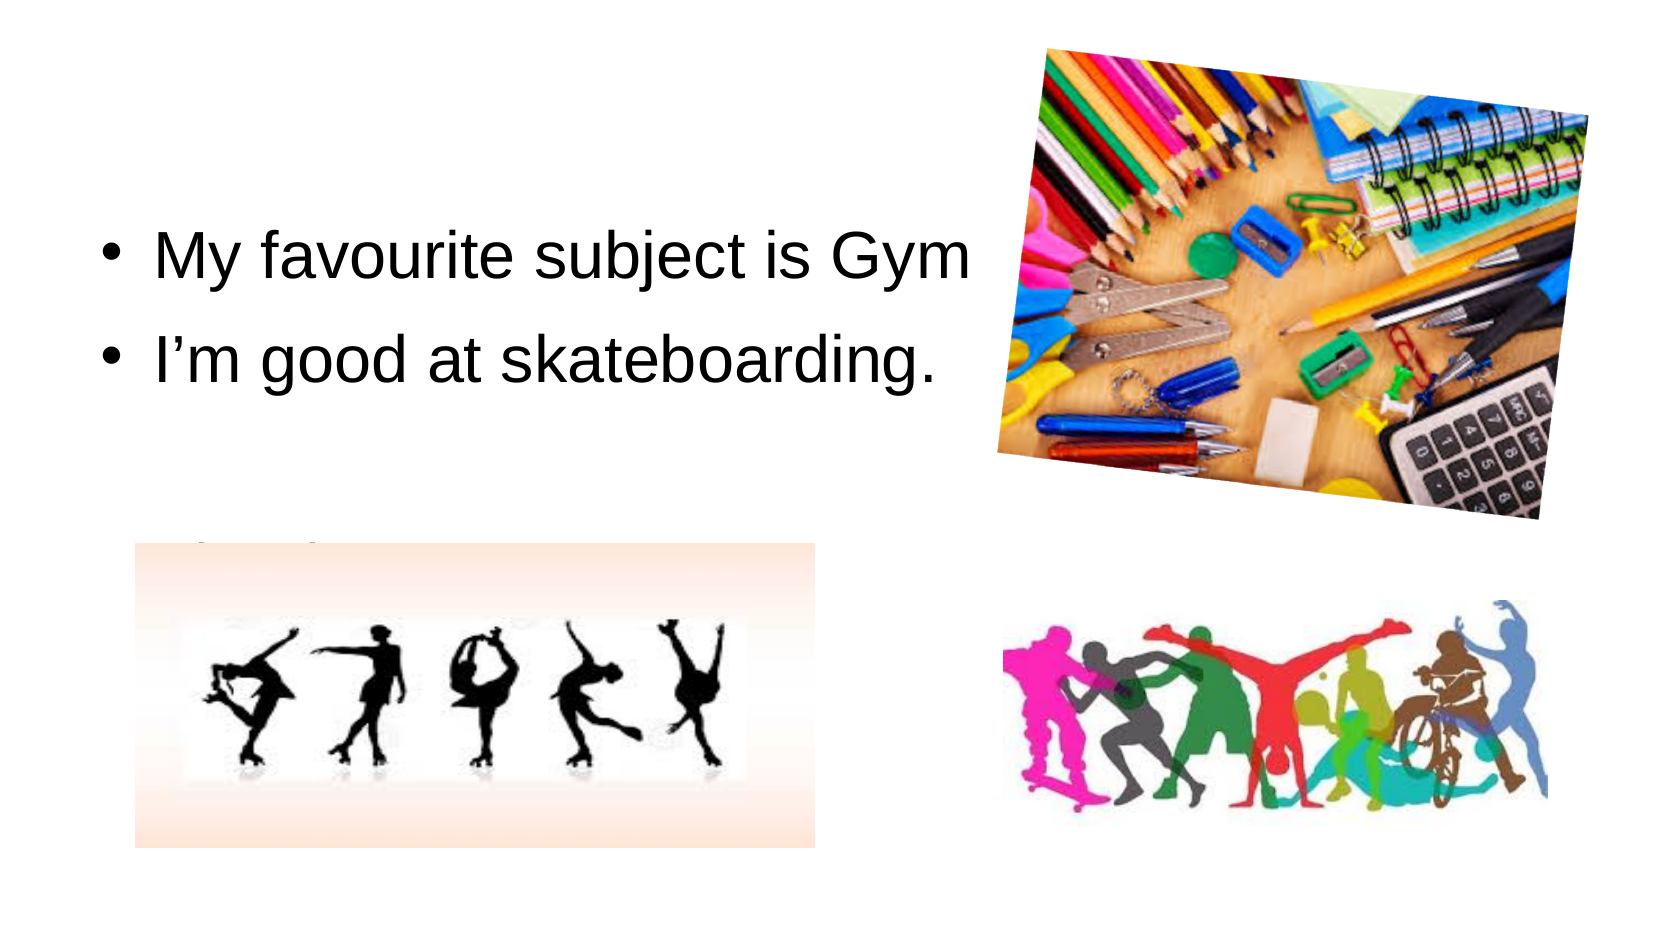

My favourite subject is Gym
I’m good at skateboarding.
Thanks